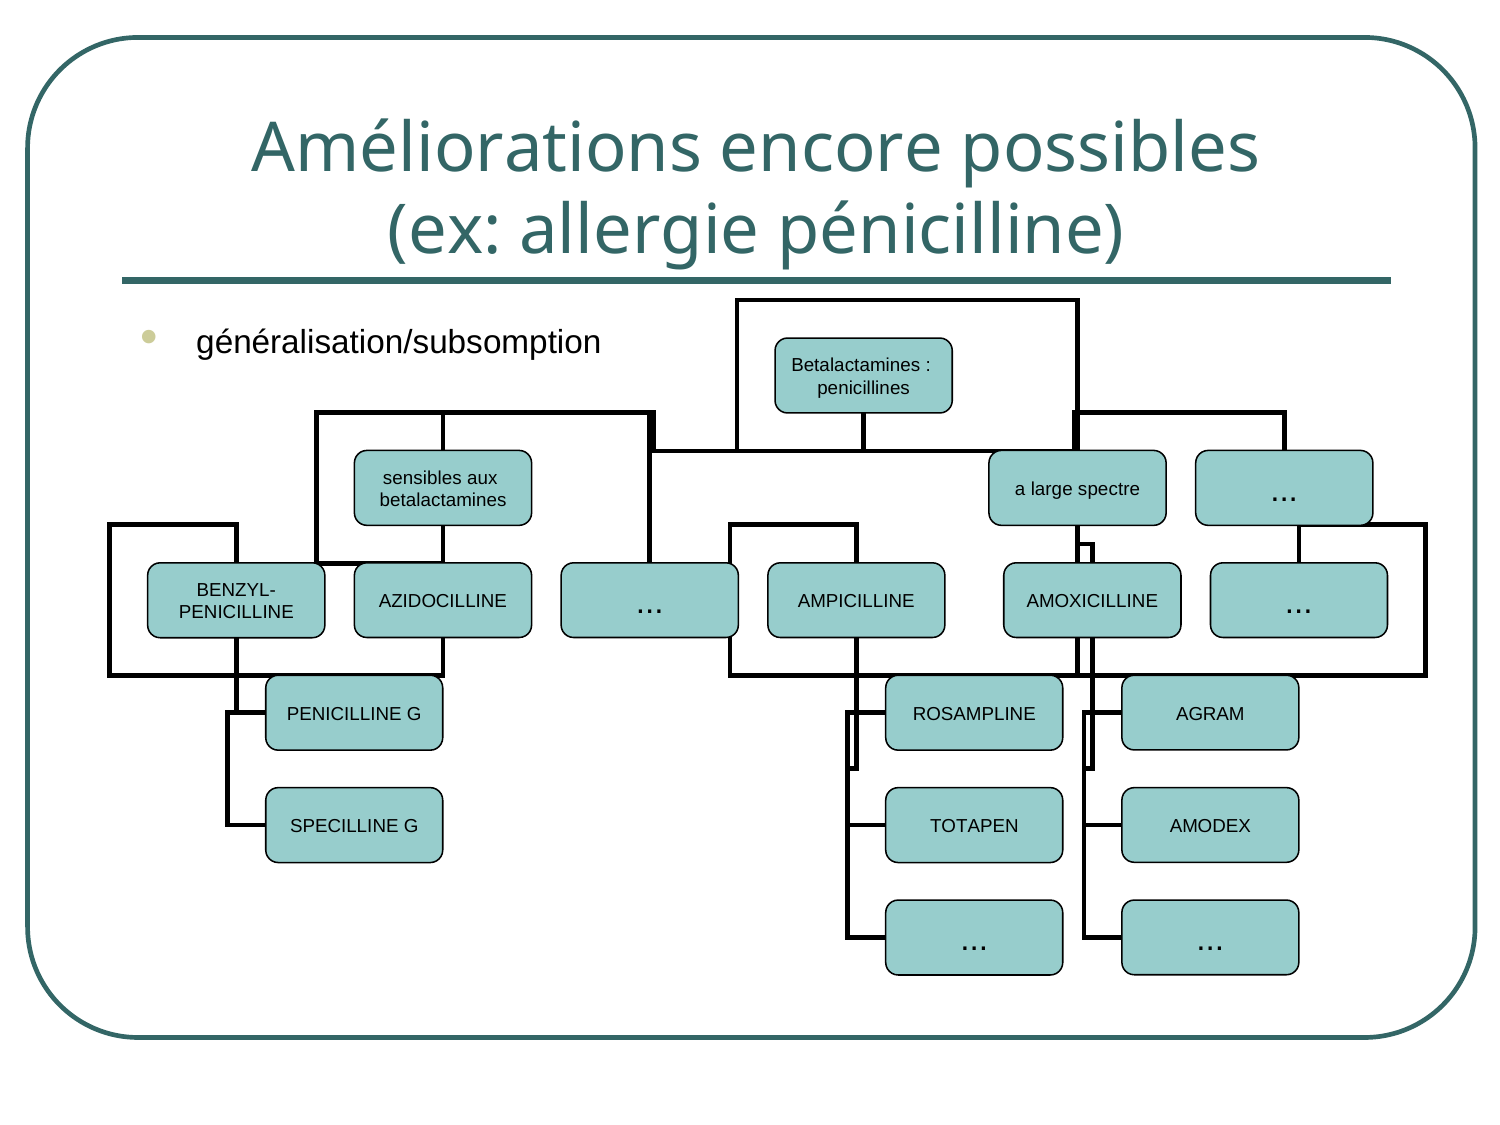

# Améliorations encore possibles (ex: allergie pénicilline)
Betalactamines :
penicillines
sensibles aux
betalactamines
a large spectre
...
BENZYL-
PENICILLINE
AZIDOCILLINE
...
AMPICILLINE
AMOXICILLINE
...
PENICILLINE G
ROSAMPLINE
AGRAM
SPECILLINE G
TOTAPEN
AMODEX
...
...
généralisation/subsomption